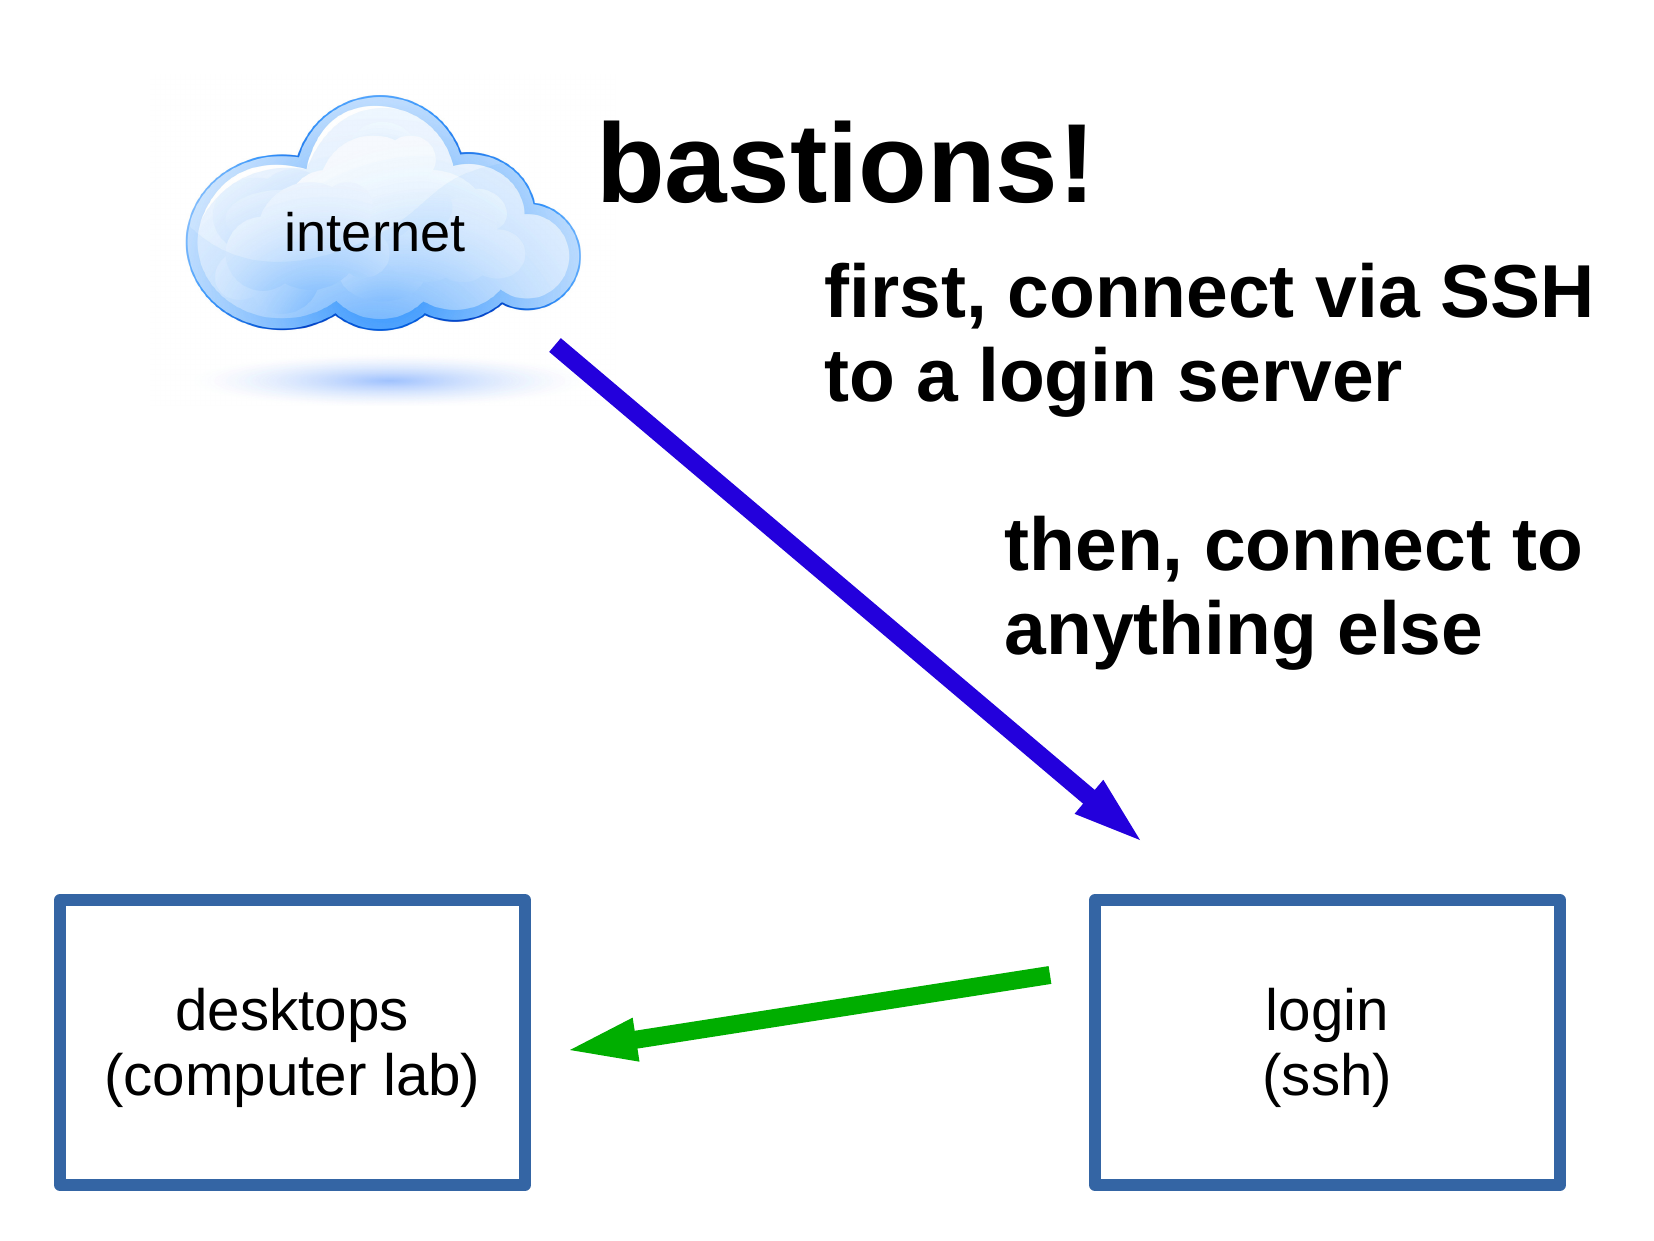

bastions!
internet
first, connect via SSH to a login server
then, connect to anything else
desktops
(computer lab)
login
(ssh)